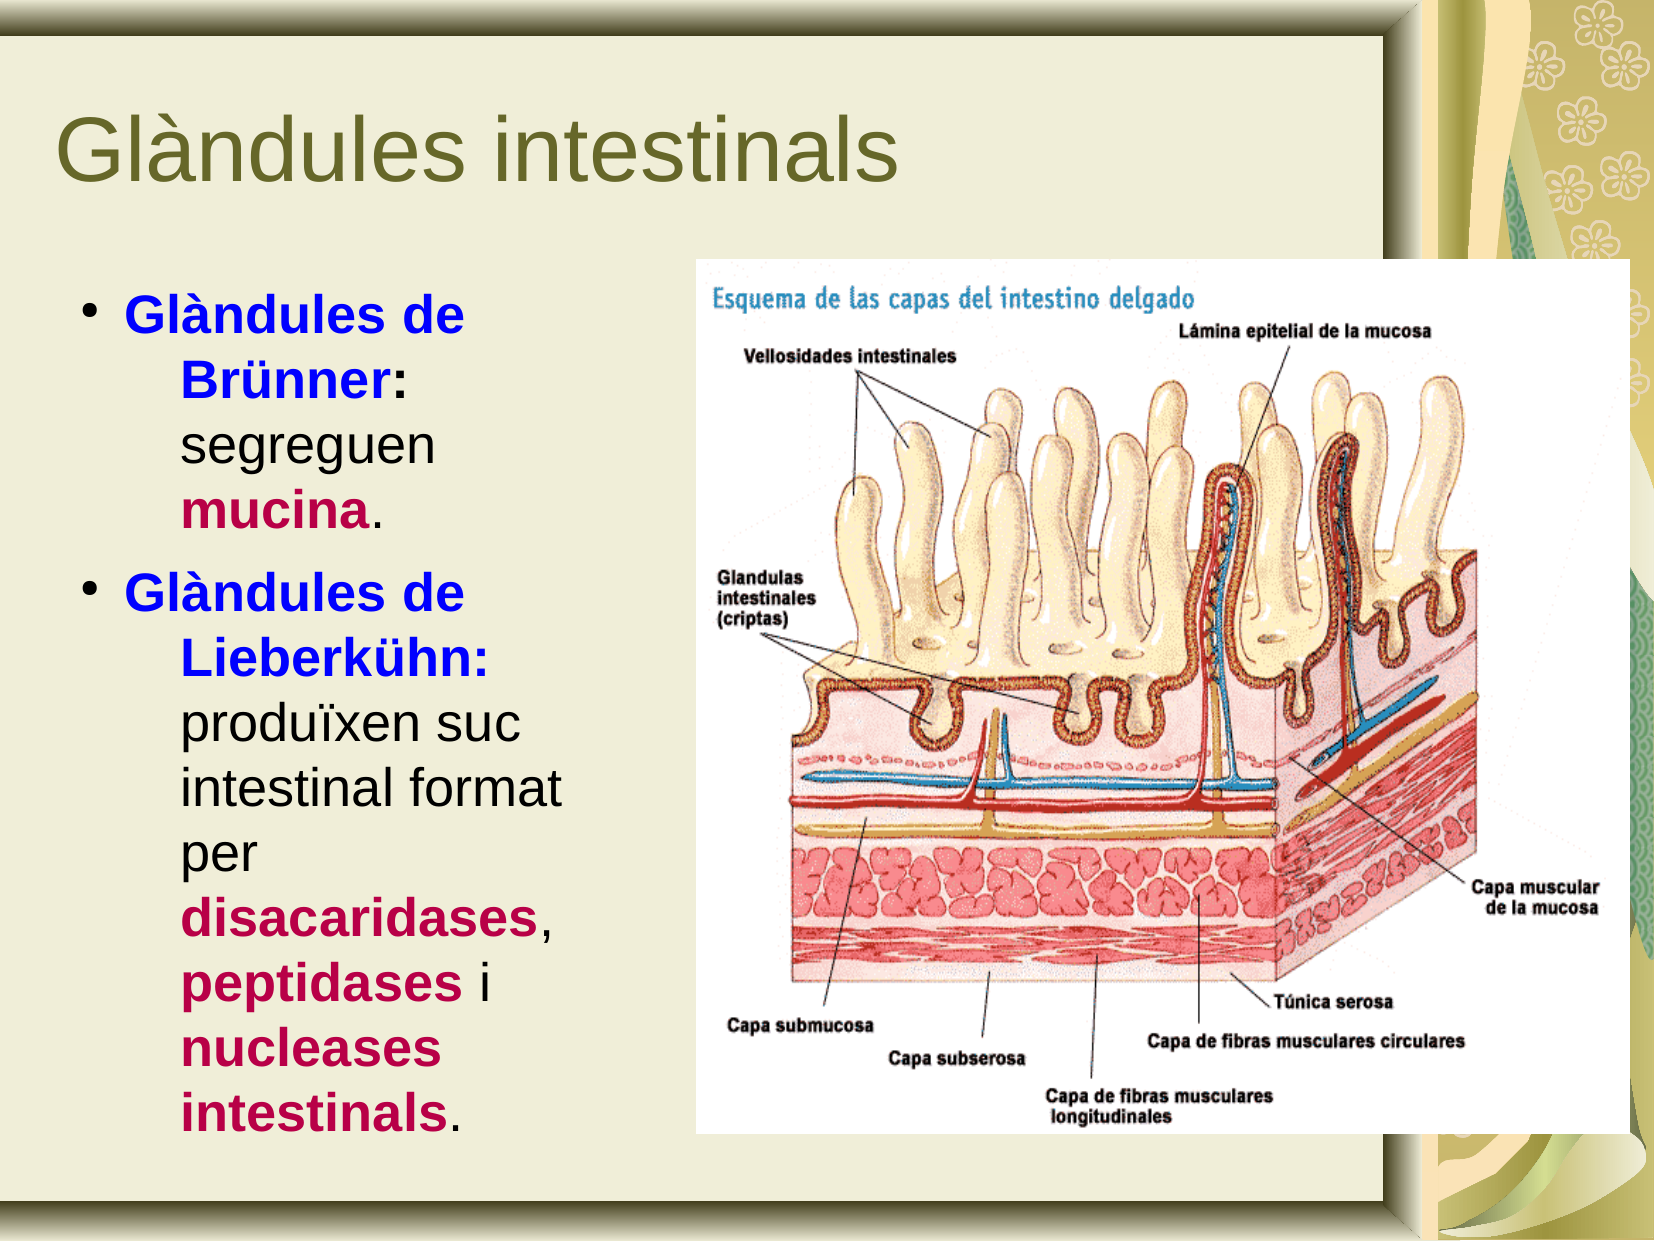

# Glàndules intestinals
Glàndules de Brünner: segreguen mucina.
Glàndules de Lieberkühn: produïxen suc intestinal format per disacaridases, peptidases i nucleases intestinals.